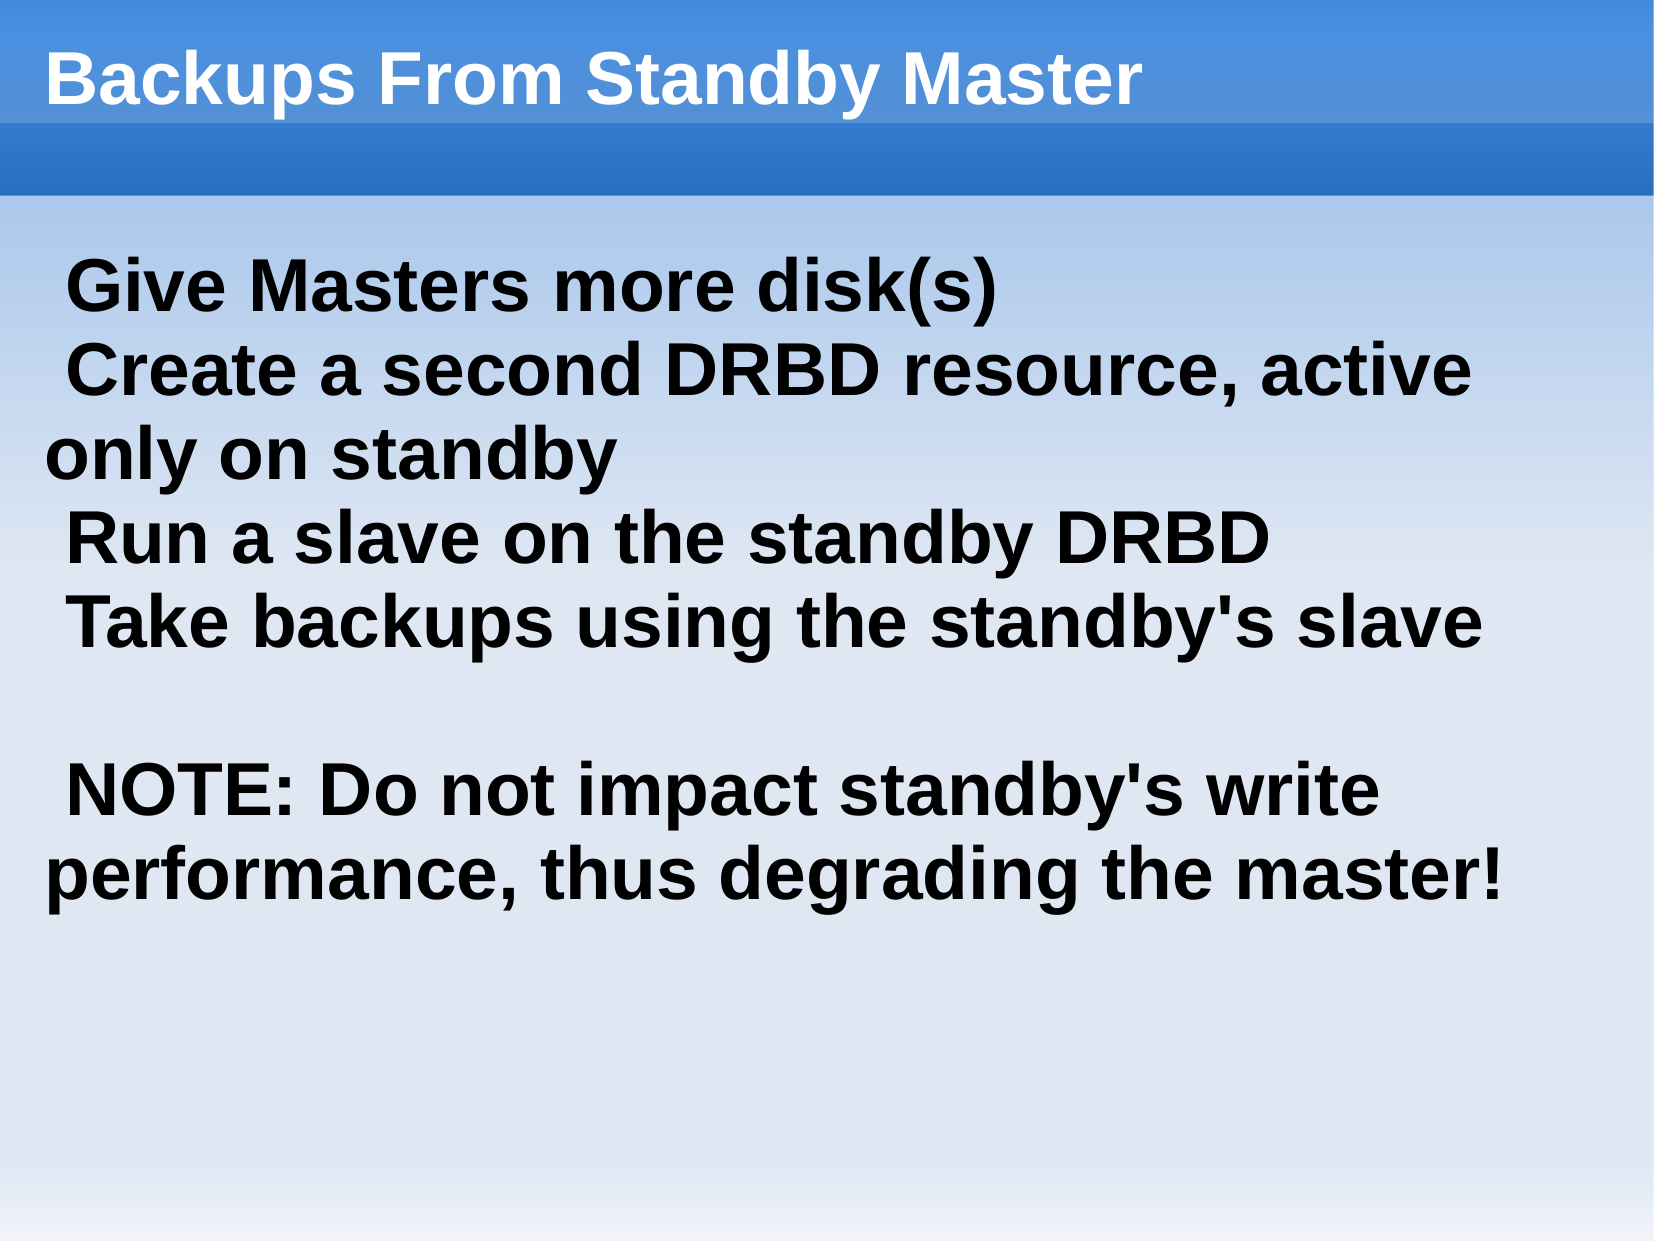

Backups From Standby Master
 Give Masters more disk(s)
 Create a second DRBD resource, active only on standby
 Run a slave on the standby DRBD
 Take backups using the standby's slave
 NOTE: Do not impact standby's write performance, thus degrading the master!